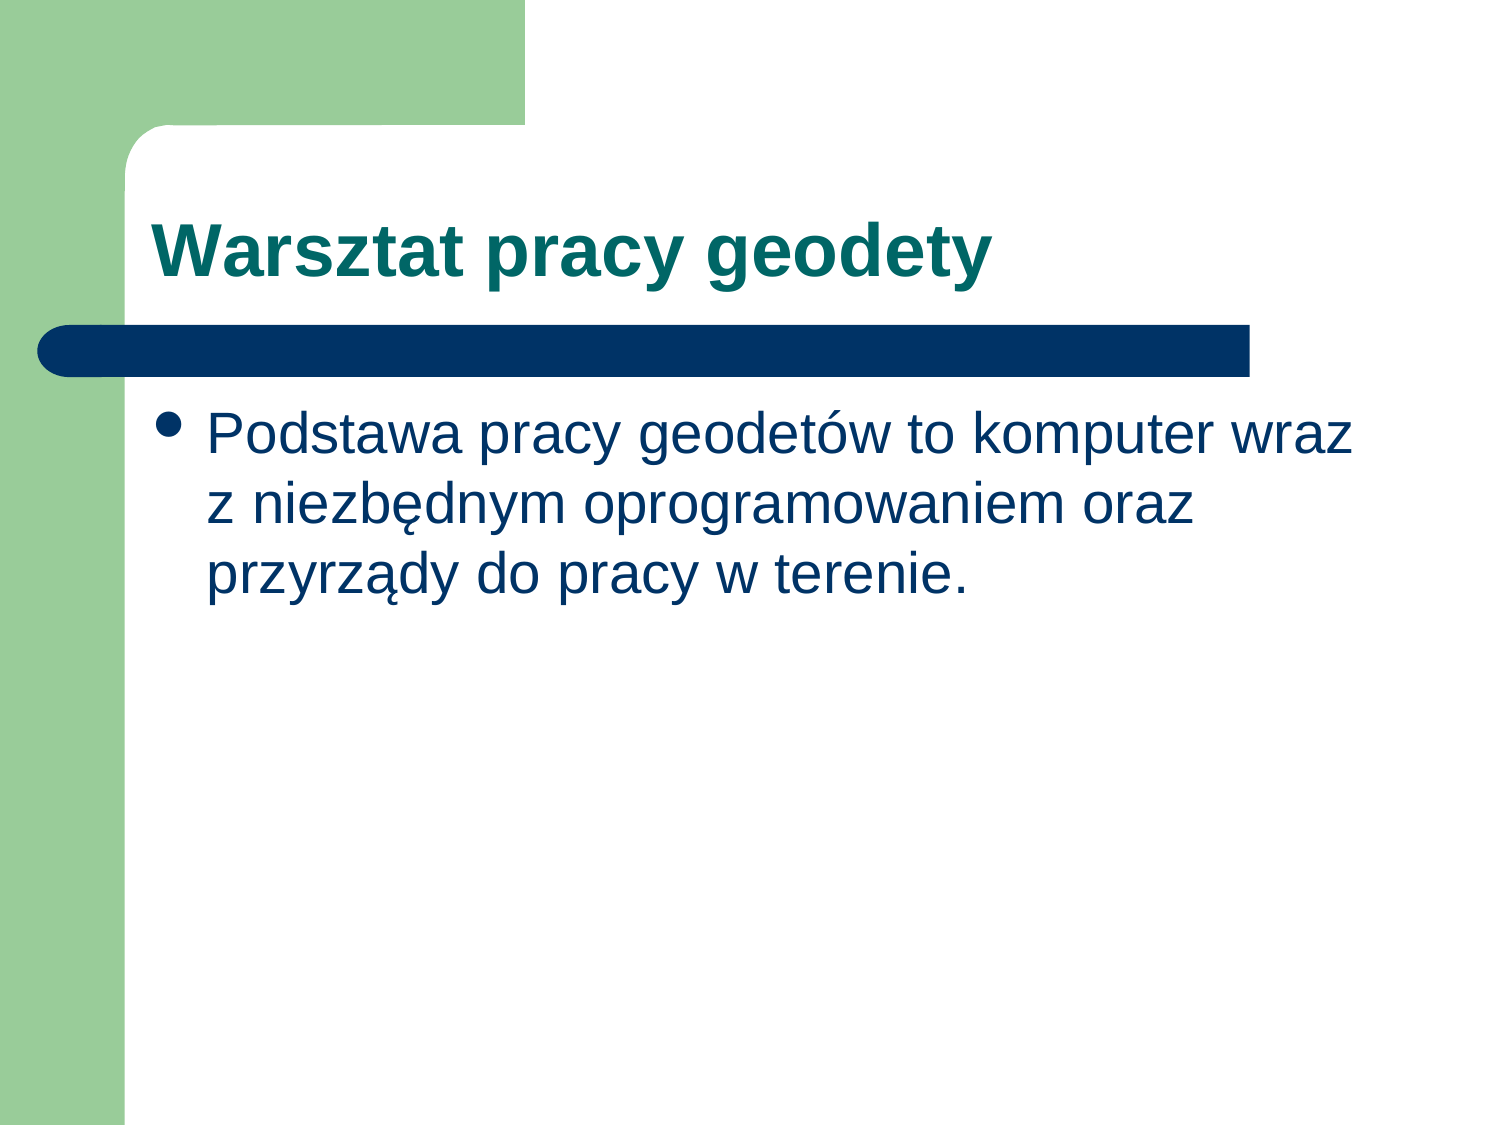

Warsztat pracy geodety
# Podstawa pracy geodetów to komputer wraz z niezbędnym oprogramowaniem oraz przyrządy do pracy w terenie.